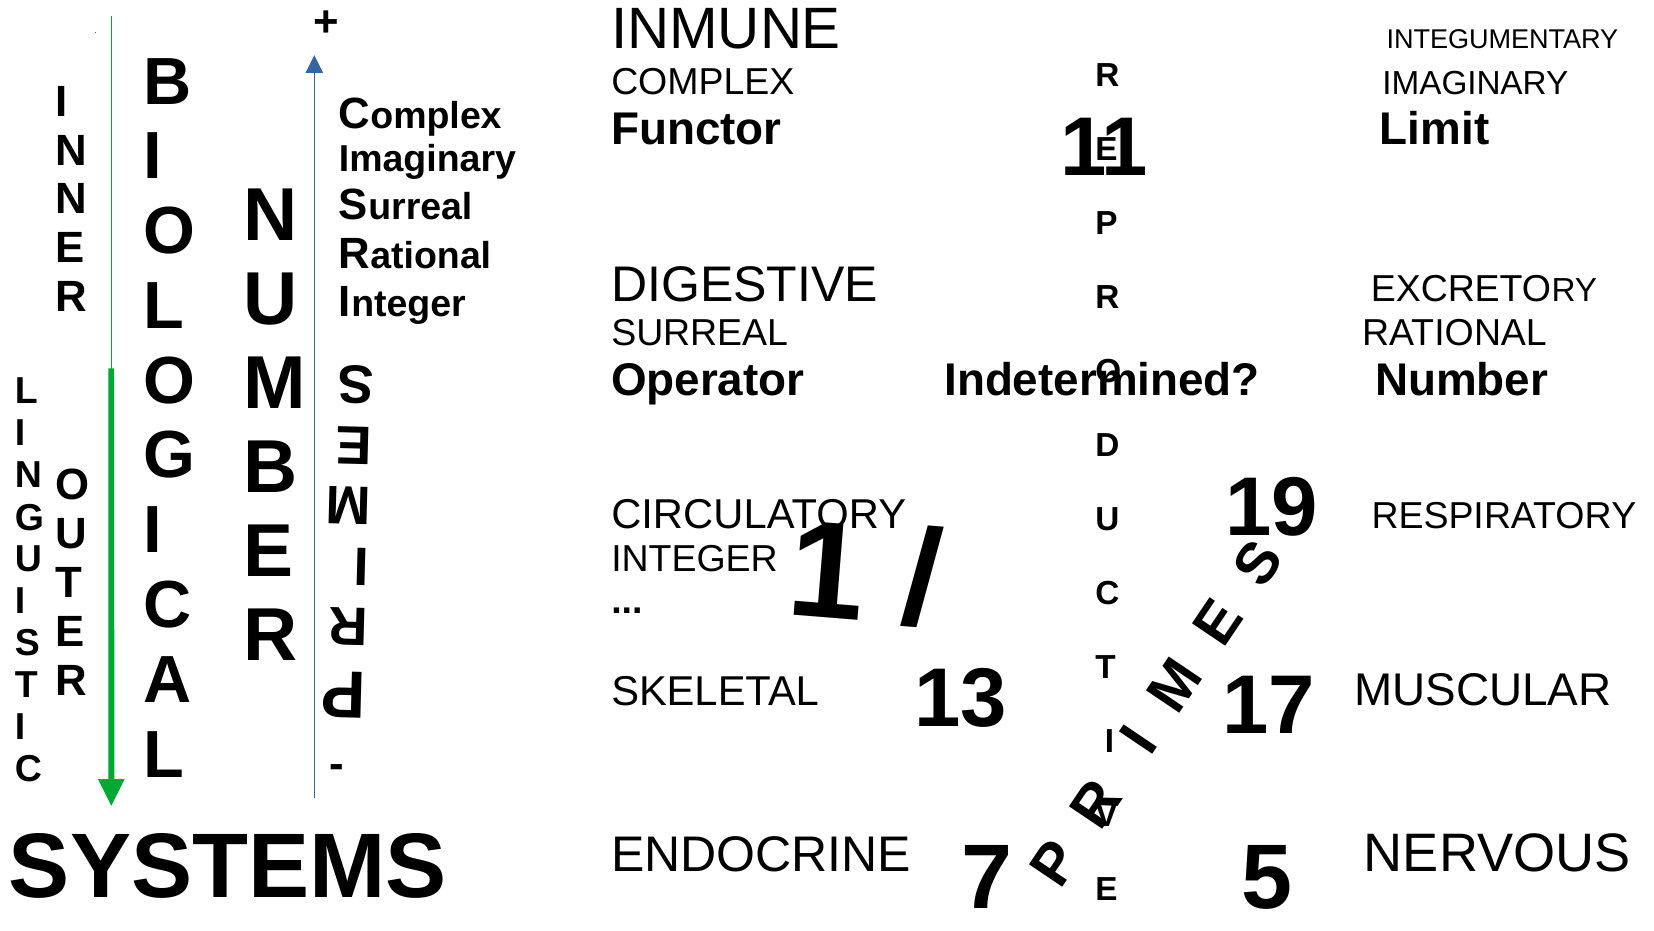

INMUNE INTEGUMENTARY
COMPLEX IMAGINARY
Functor Limit
DIGESTIVE EXCRETORY
SURREAL RATIONAL
Operator Indetermined? Number
CIRCULATORY RESPIRATORY
INTEGER
...
SKELETAL MUSCULAR
ENDOCRINE NERVOUS
+
BIOLOGICAL
R E P R O D U C T
 I V E
INNER
OUTER
Complex
Imaginary
Surreal
Rational
Integer
11
N
U
MBER
P
R
I
M
E
S
L
INGUISTIC
19
1 /
13
 17
P R I M E S
-
SYSTEMS
7 5